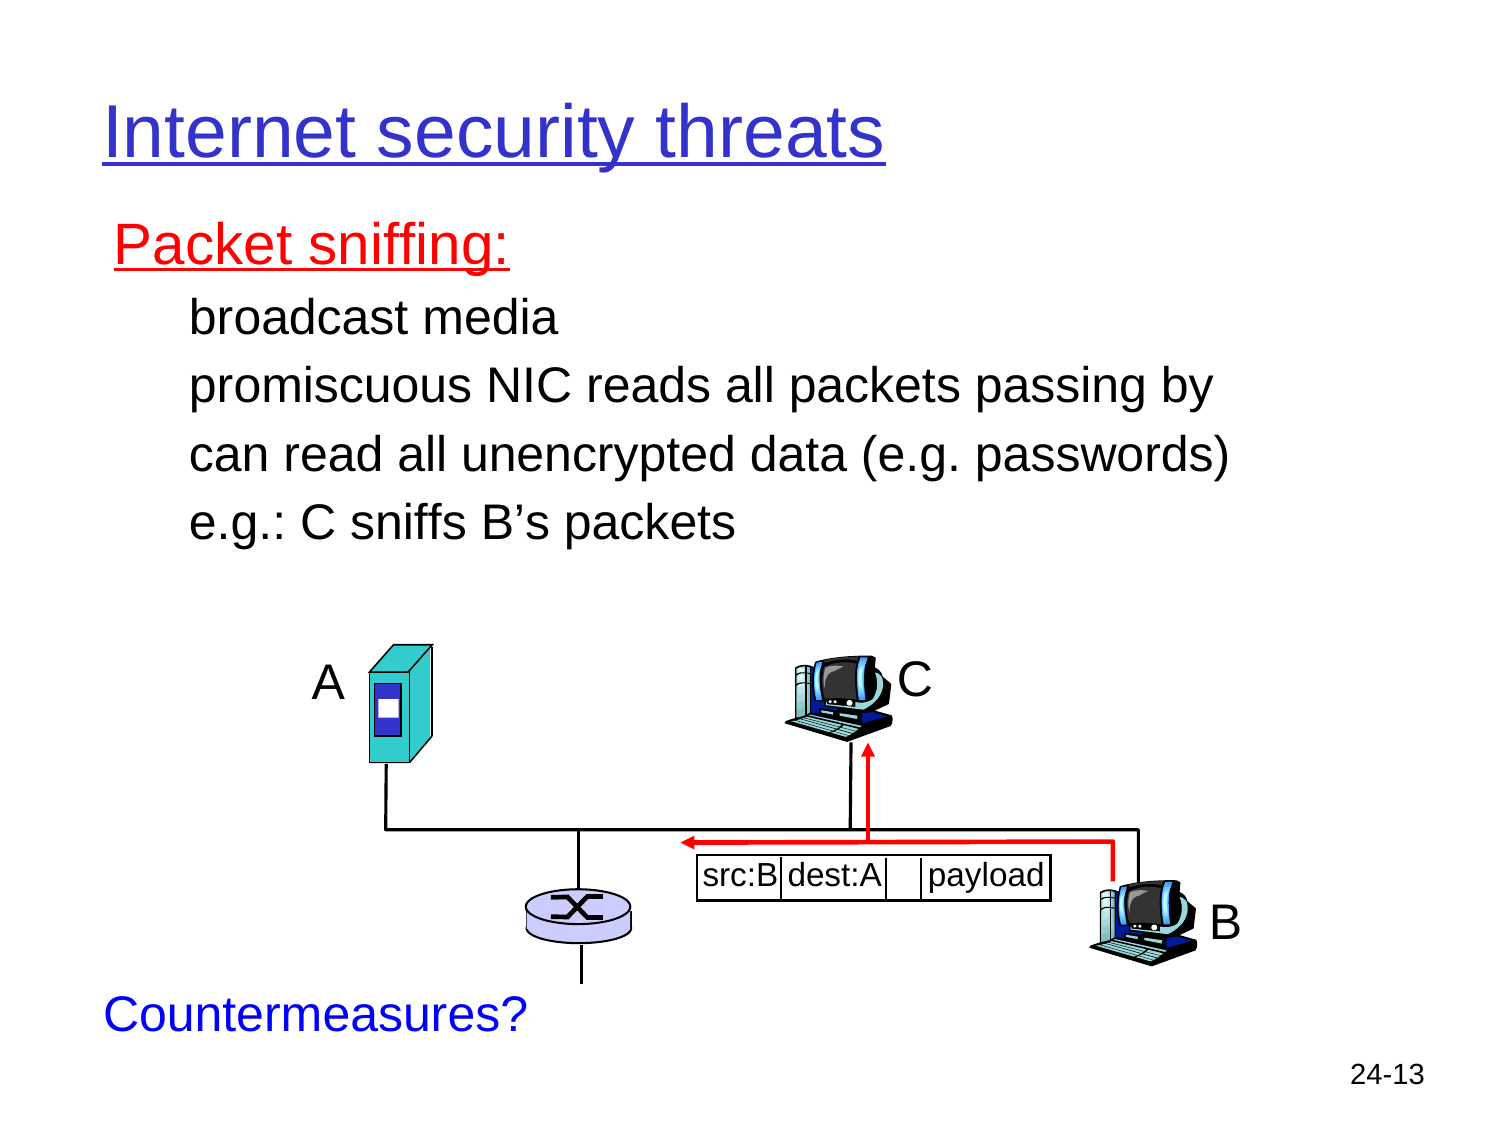

# Internet security threats
Packet sniffing:
broadcast media
promiscuous NIC reads all packets passing by
can read all unencrypted data (e.g. passwords)
e.g.: C sniffs B’s packets
C
A
src:B dest:A payload
B
Countermeasures?
13